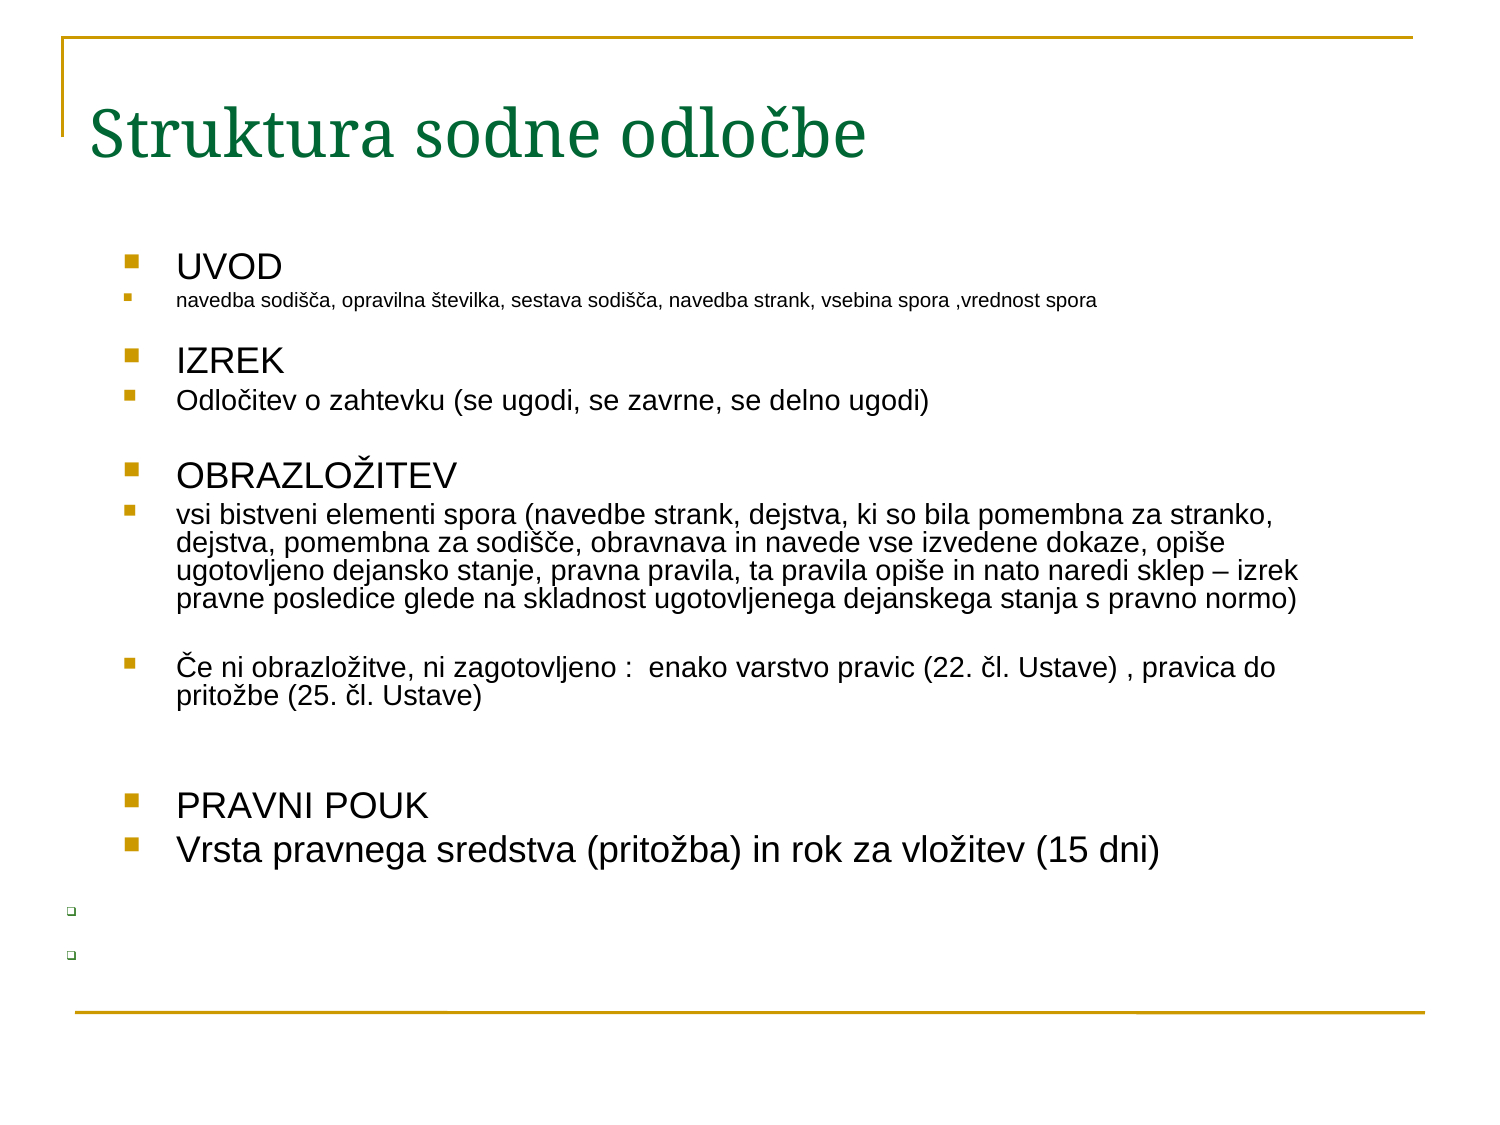

# Struktura sodne odločbe
UVOD
navedba sodišča, opravilna številka, sestava sodišča, navedba strank, vsebina spora ,vrednost spora
IZREK
Odločitev o zahtevku (se ugodi, se zavrne, se delno ugodi)
OBRAZLOŽITEV
vsi bistveni elementi spora (navedbe strank, dejstva, ki so bila pomembna za stranko, dejstva, pomembna za sodišče, obravnava in navede vse izvedene dokaze, opiše ugotovljeno dejansko stanje, pravna pravila, ta pravila opiše in nato naredi sklep – izrek pravne posledice glede na skladnost ugotovljenega dejanskega stanja s pravno normo)‏
Če ni obrazložitve, ni zagotovljeno : enako varstvo pravic (22. čl. Ustave) , pravica do pritožbe (25. čl. Ustave)‏
PRAVNI POUK
Vrsta pravnega sredstva (pritožba) in rok za vložitev (15 dni)